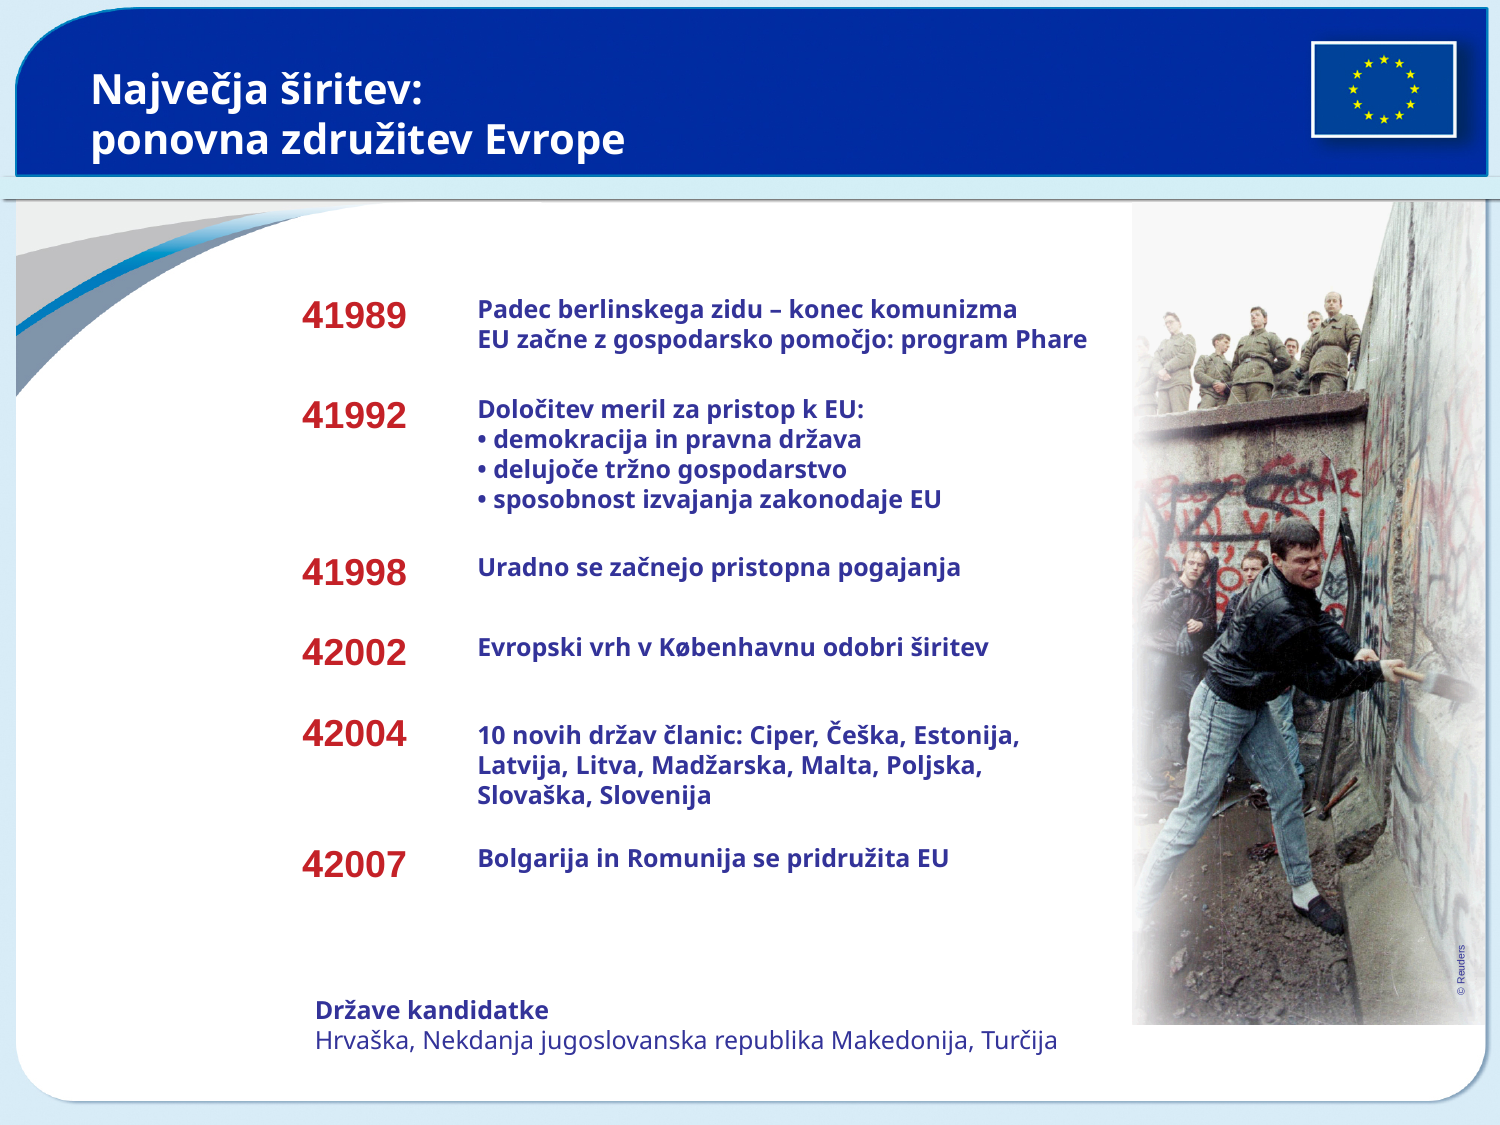

# Največja širitev: ponovna združitev Evrope
41989
Padec berlinskega zidu – konec komunizma
EU začne z gospodarsko pomočjo: program Phare
41992
Določitev meril za pristop k EU:
• demokracija in pravna država
• delujoče tržno gospodarstvo
• sposobnost izvajanja zakonodaje EU
41998
Uradno se začnejo pristopna pogajanja
42002
Evropski vrh v Københavnu odobri širitev
42004
10 novih držav članic: Ciper, Češka, Estonija, Latvija, Litva, Madžarska, Malta, Poljska, Slovaška, Slovenija
42007
Bolgarija in Romunija se pridružita EU
© Reuders
Države kandidatke
Hrvaška, Nekdanja jugoslovanska republika Makedonija, Turčija